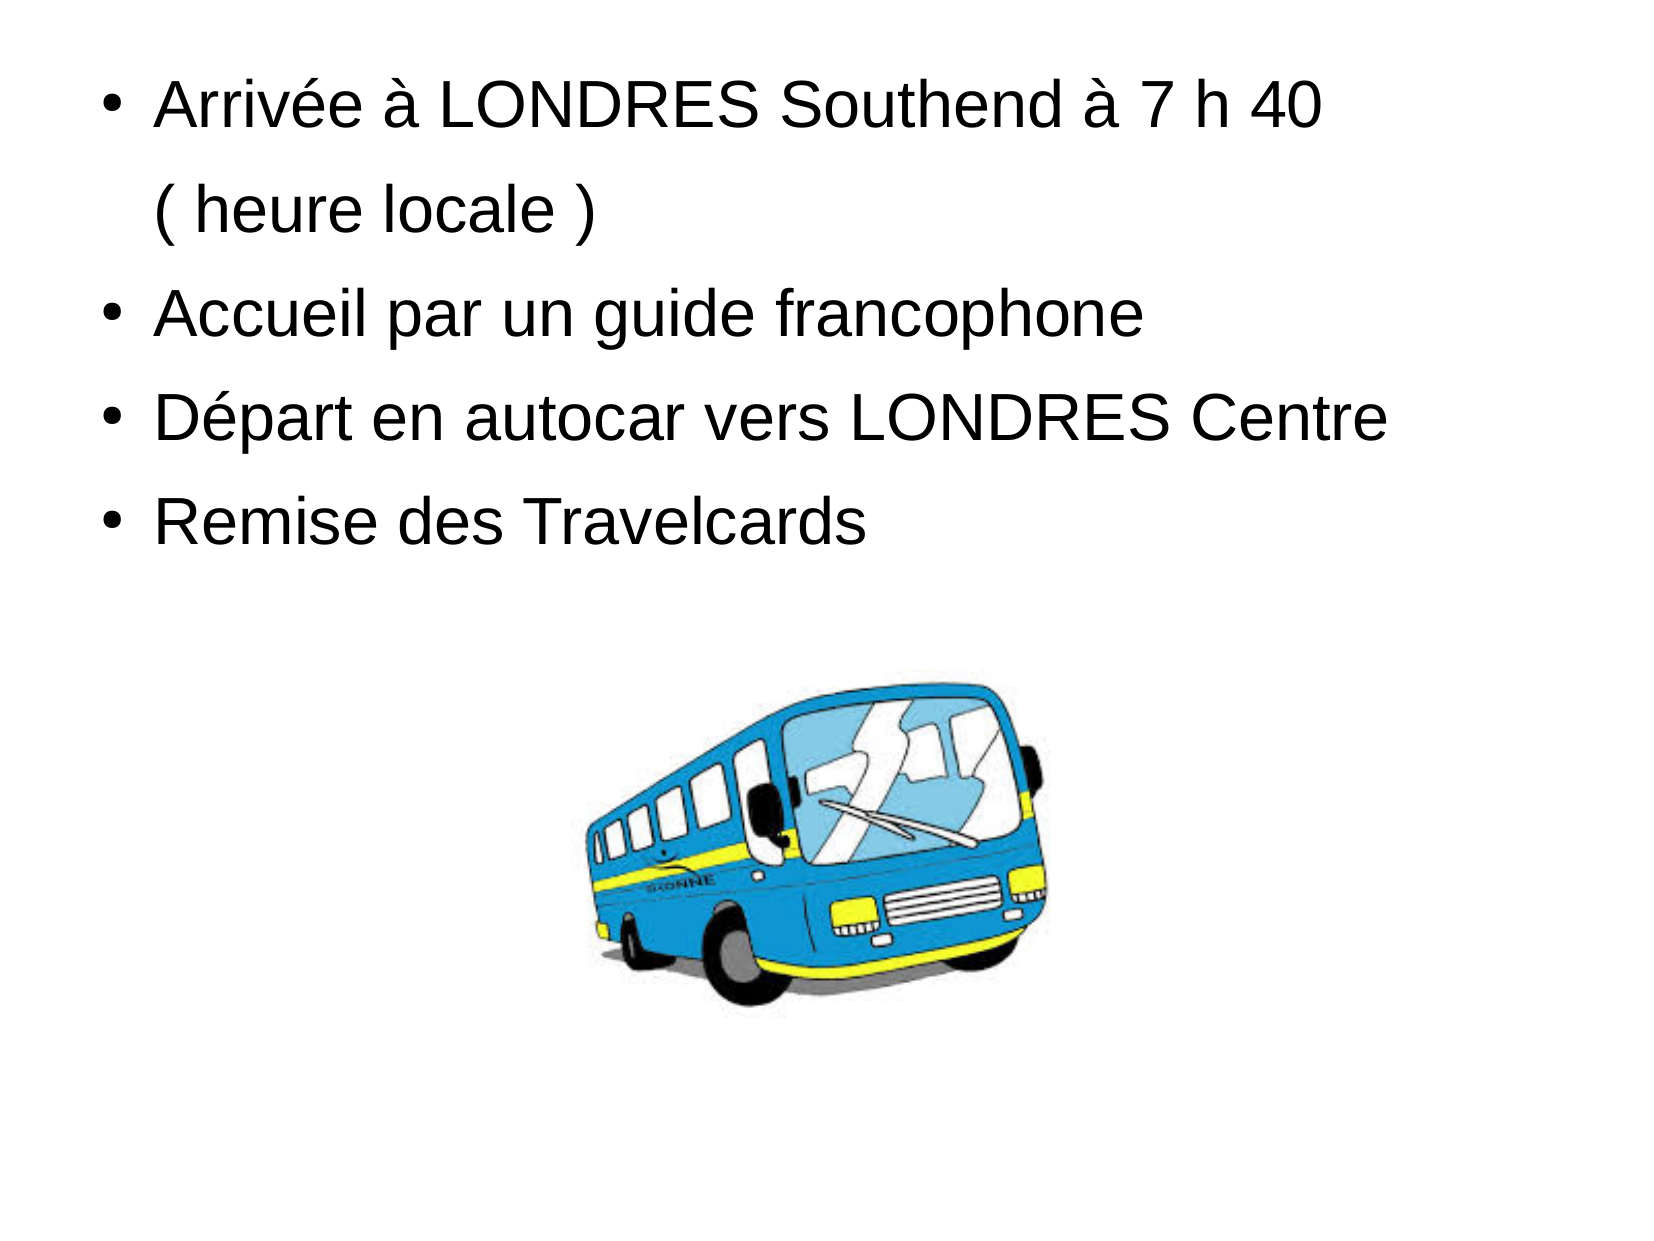

# Arrivée à LONDRES Southend à 7 h 40
( heure locale )
Accueil par un guide francophone
Départ en autocar vers LONDRES Centre
Remise des Travelcards